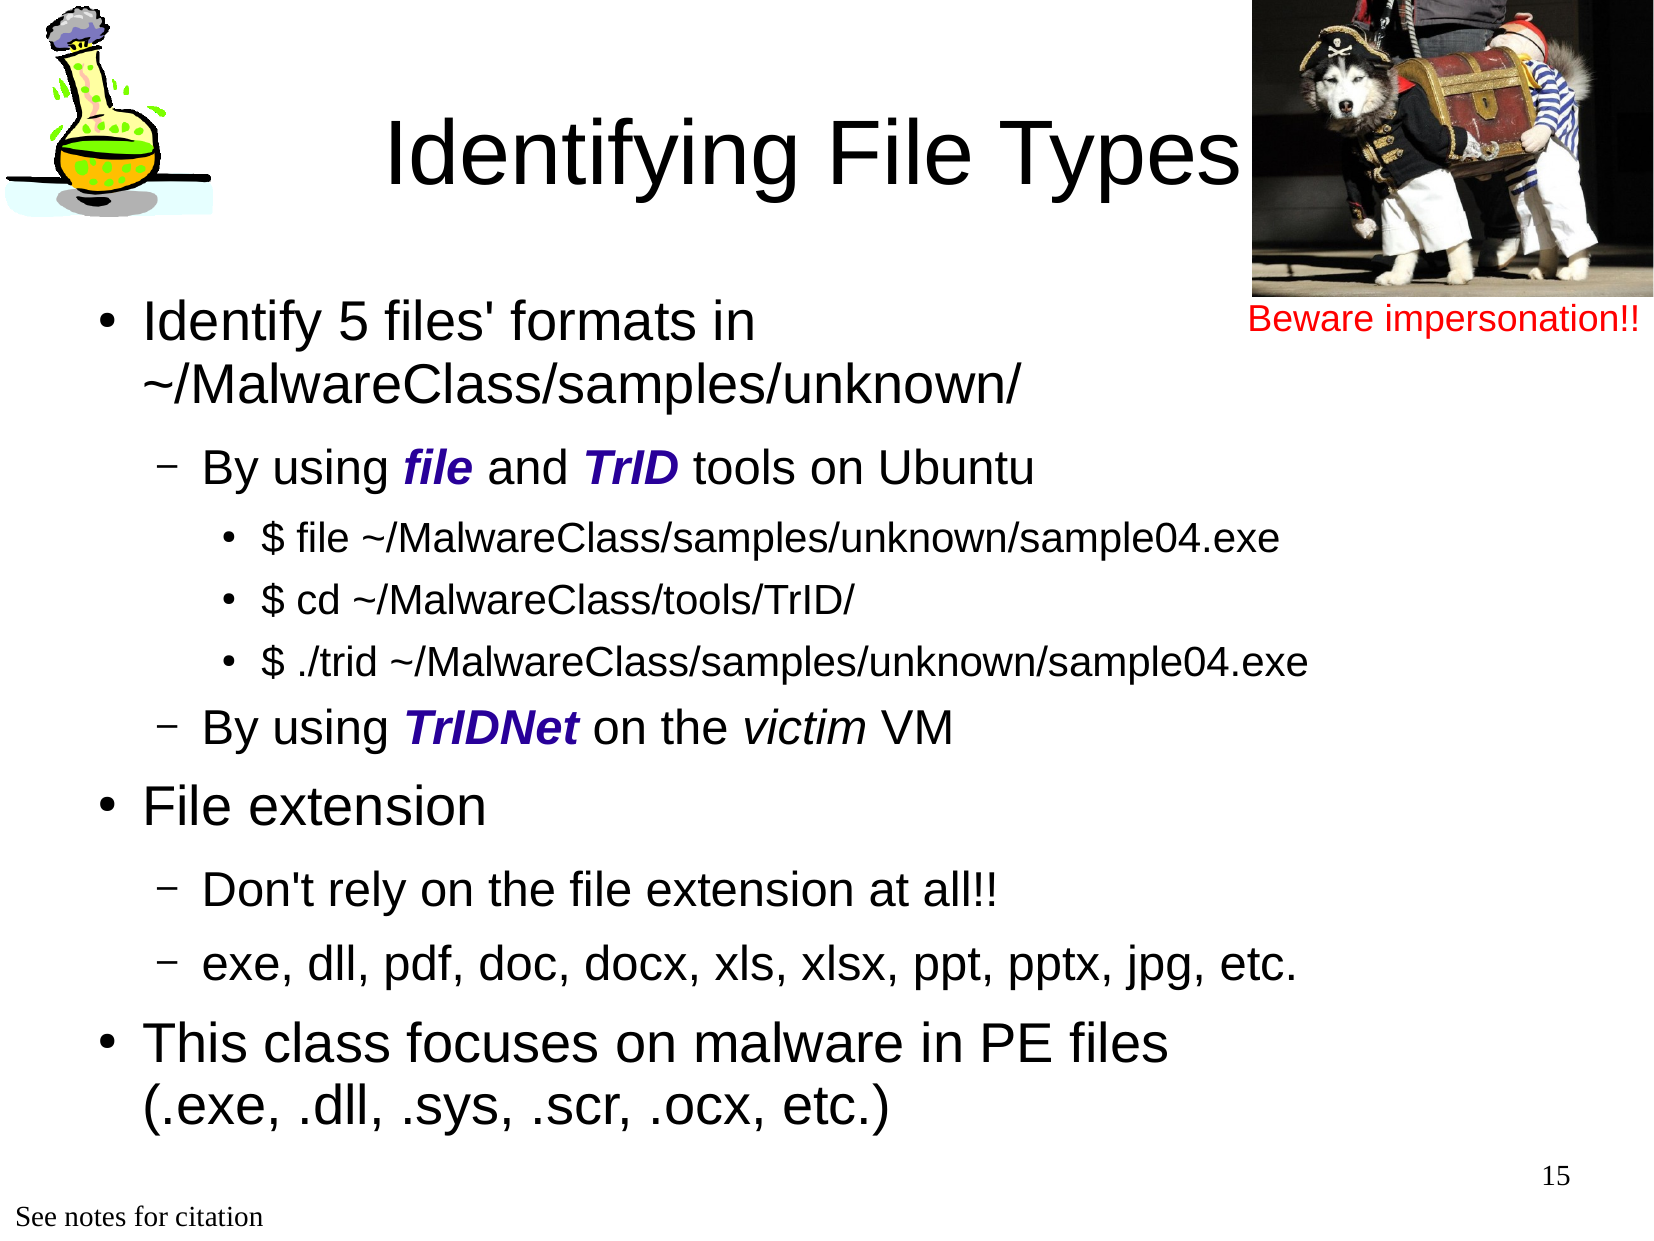

# Identifying File Types
Identify 5 files' formats in ~/MalwareClass/samples/unknown/
By using file and TrID tools on Ubuntu
$ file ~/MalwareClass/samples/unknown/sample04.exe
$ cd ~/MalwareClass/tools/TrID/
$ ./trid ~/MalwareClass/samples/unknown/sample04.exe
By using TrIDNet on the victim VM
File extension
Don't rely on the file extension at all!!
exe, dll, pdf, doc, docx, xls, xlsx, ppt, pptx, jpg, etc.
This class focuses on malware in PE files (.exe, .dll, .sys, .scr, .ocx, etc.)
Beware impersonation!!
15
See notes for citation